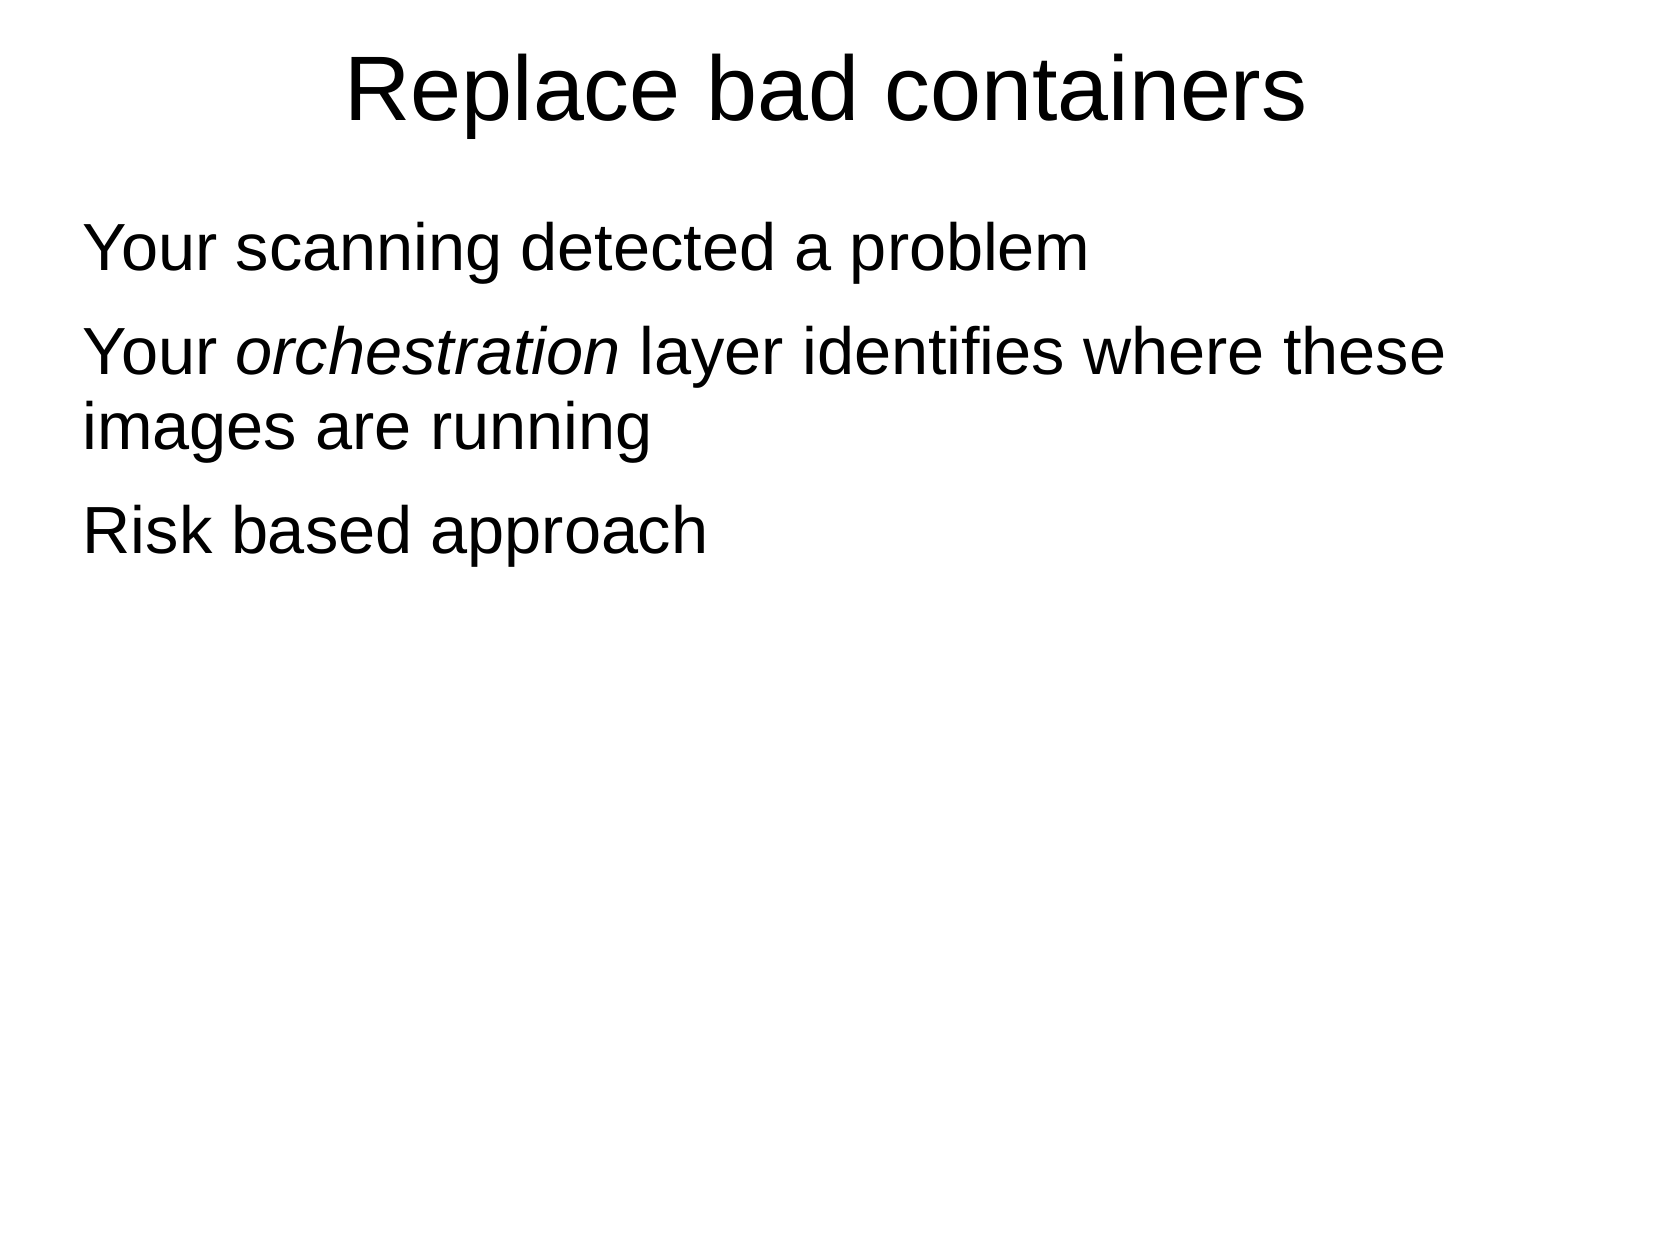

# Replace bad containers
Your scanning detected a problem
Your orchestration layer identifies where these images are running
Risk based approach